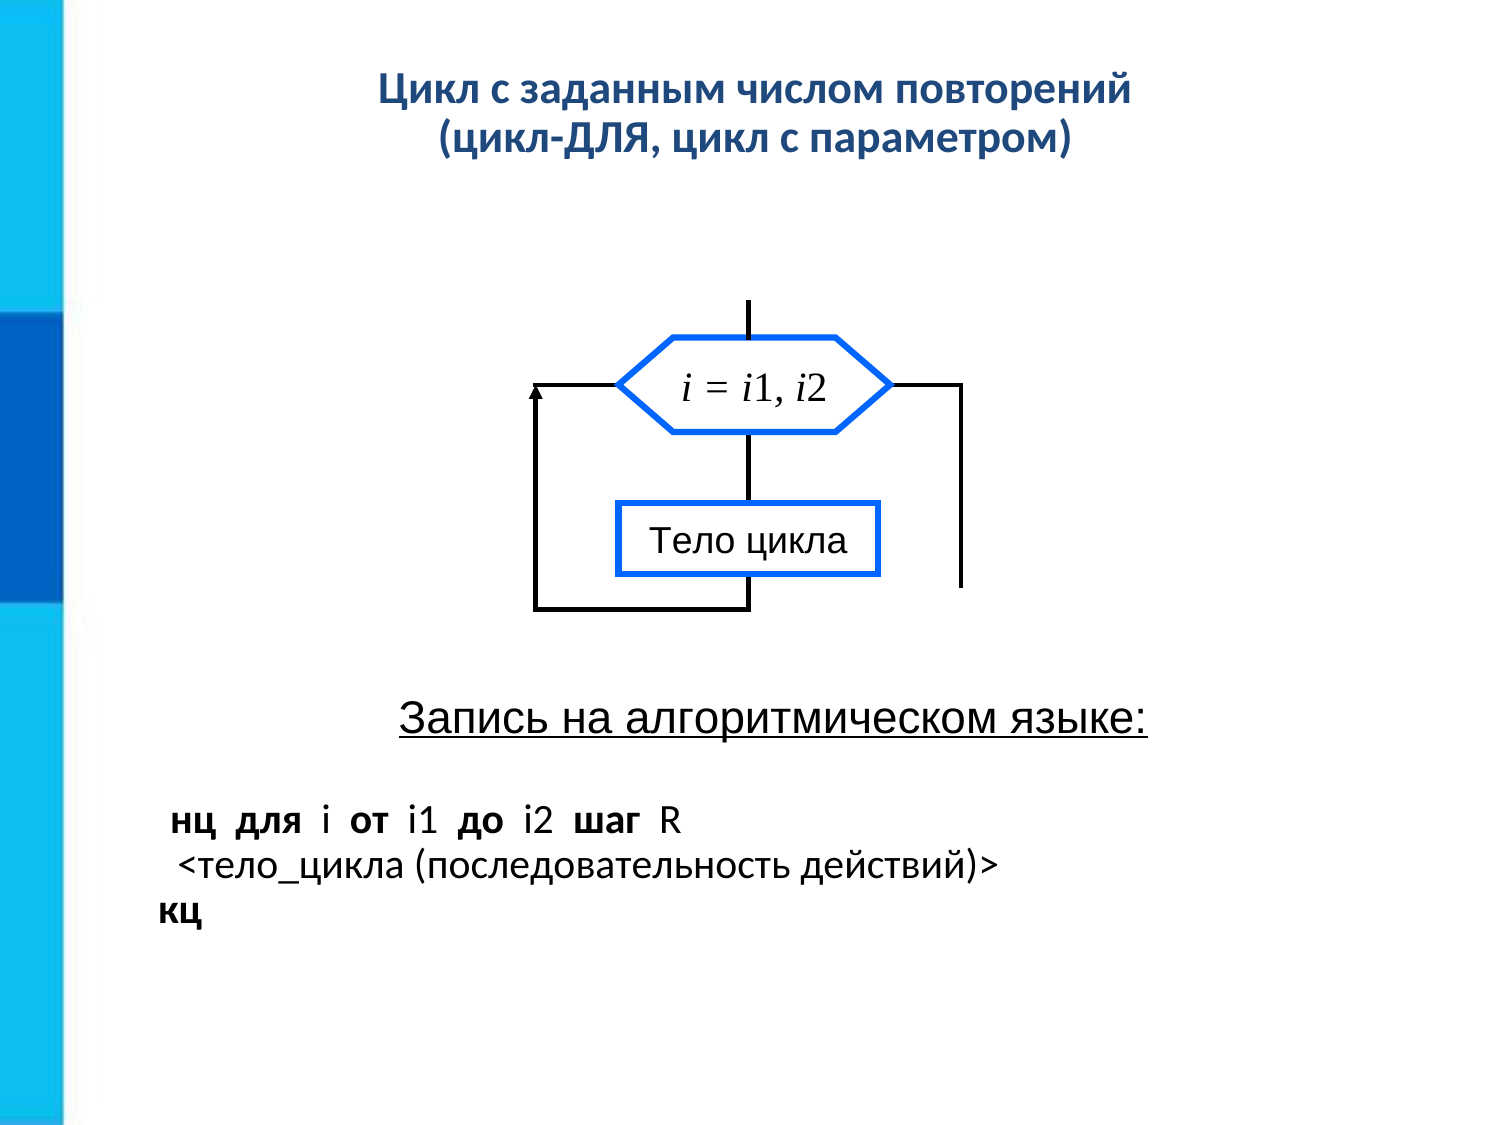

Цикл с заданным числом повторений
 (цикл-ДЛЯ, цикл с параметром)
i = i1, i2
Тело цикла
Запись на алгоритмическом языке:
 нц для i от i1 до i2 шаг R
 <тело_цикла (последовательность действий)>
 кц